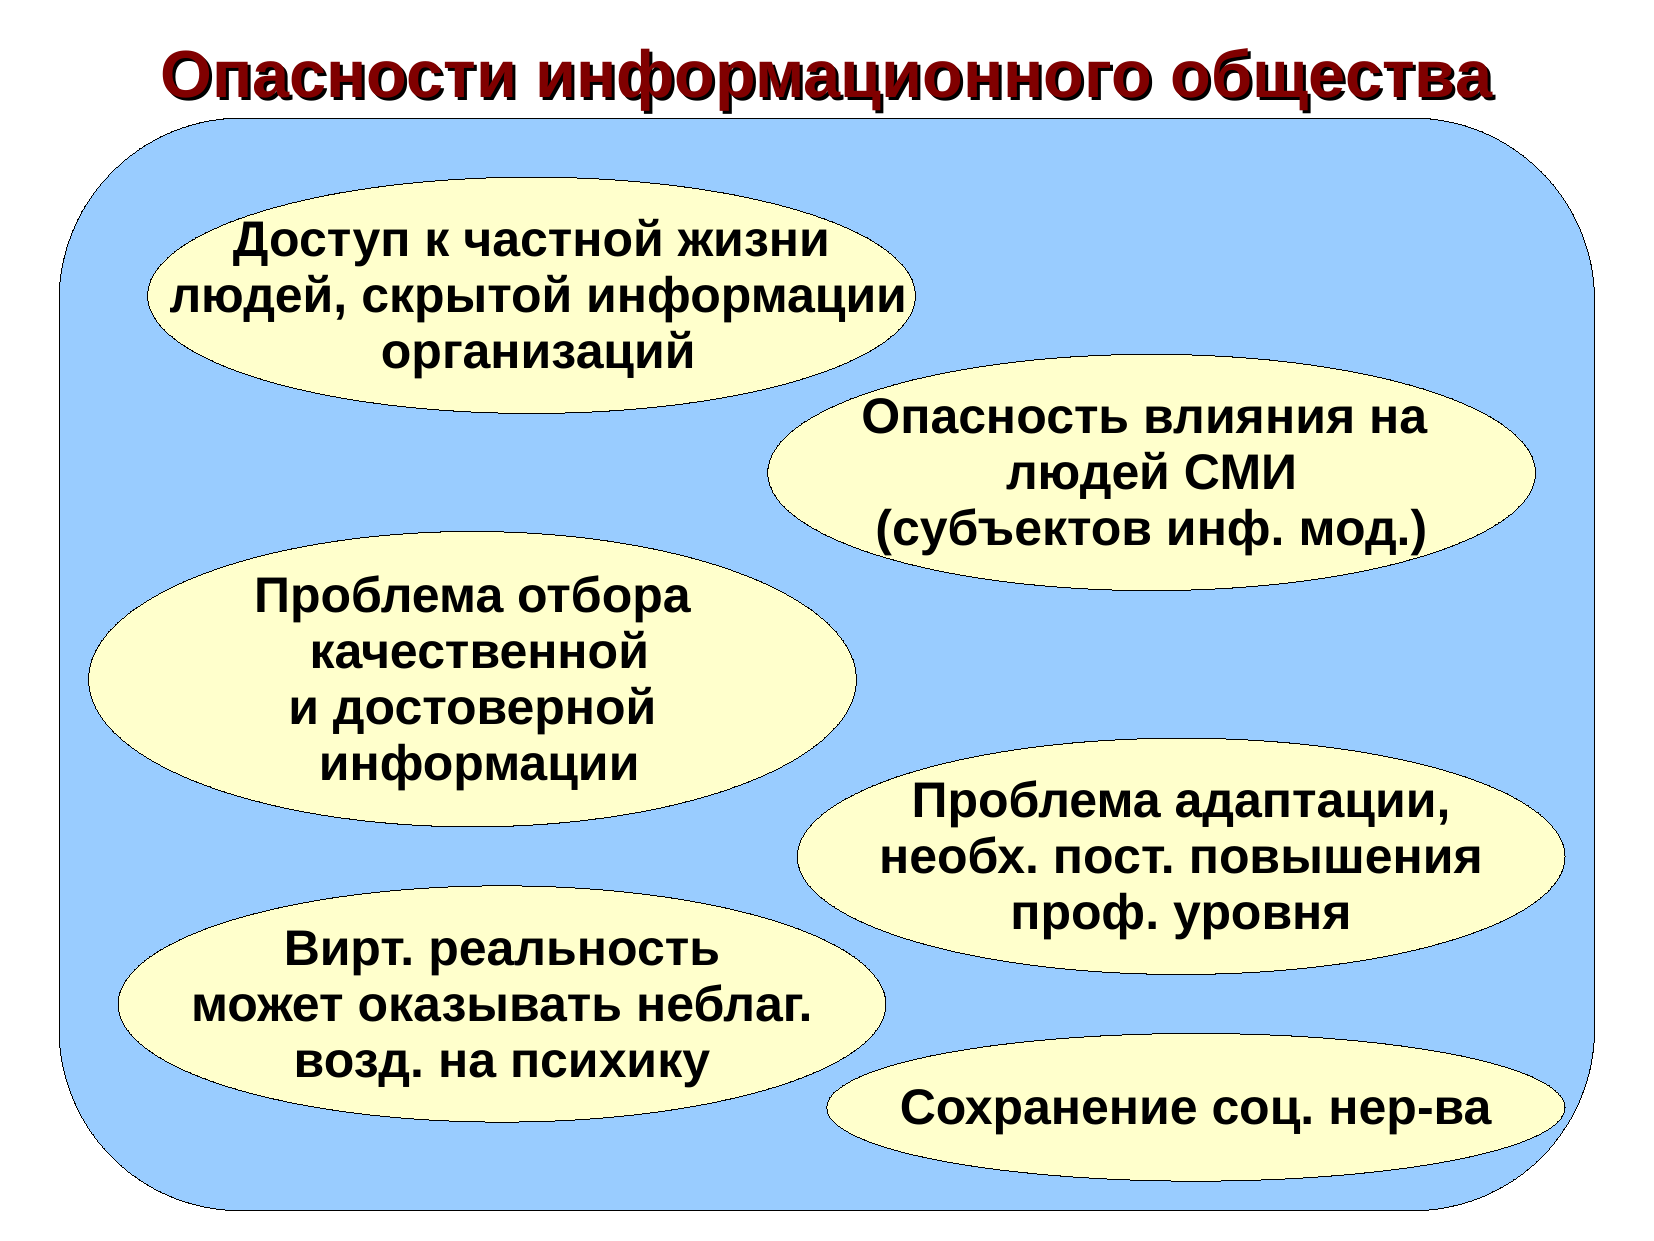

Опасности информационного общества
Доступ к частной жизни
 людей, скрытой информации
 организаций
Опасность влияния на
людей СМИ
(субъектов инф. мод.)
Проблема отбора
 качественной
и достоверной
 информации
Проблема адаптации,
необх. пост. повышения
проф. уровня
Вирт. реальность
может оказывать неблаг.
возд. на психику
Сохранение соц. нер-ва